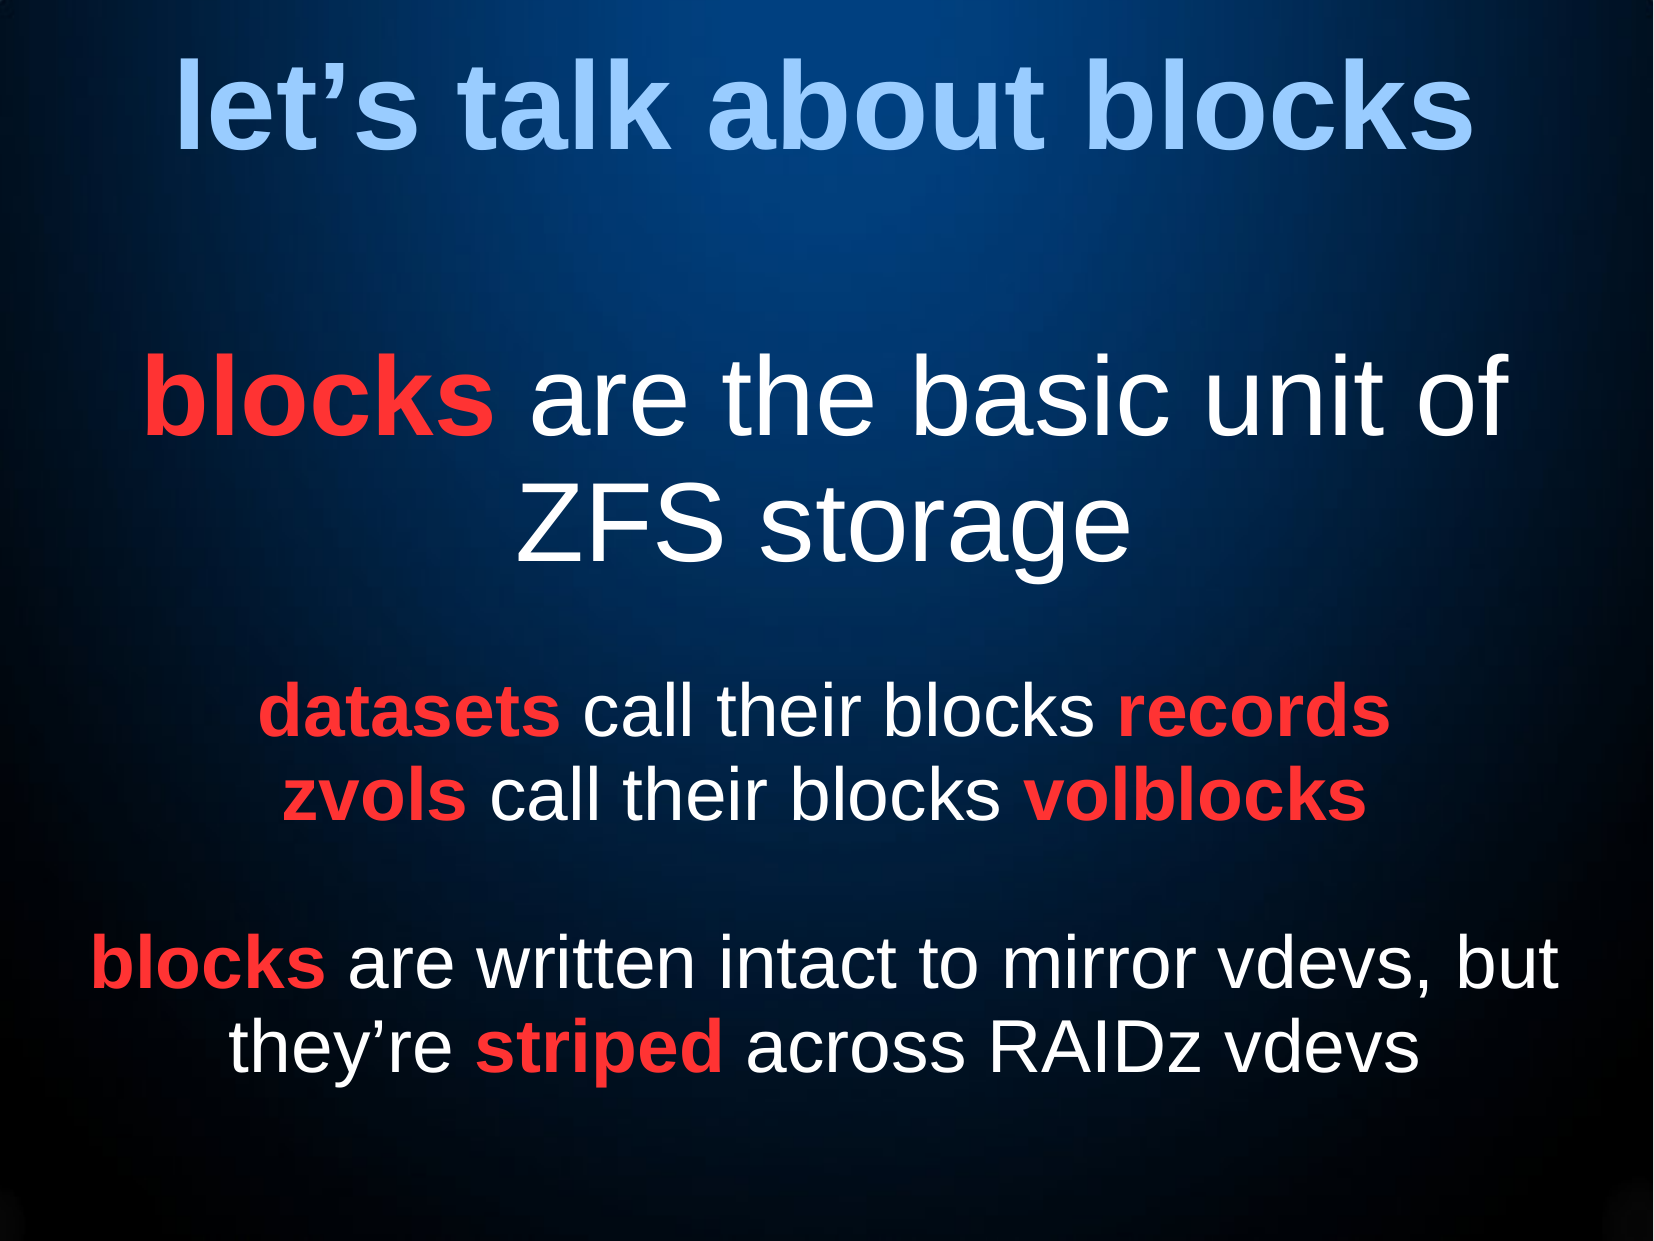

# let’s talk about blocks
blocks are the basic unit of ZFS storage
datasets call their blocks records
zvols call their blocks volblocks
blocks are written intact to mirror vdevs, but they’re striped across RAIDz vdevs